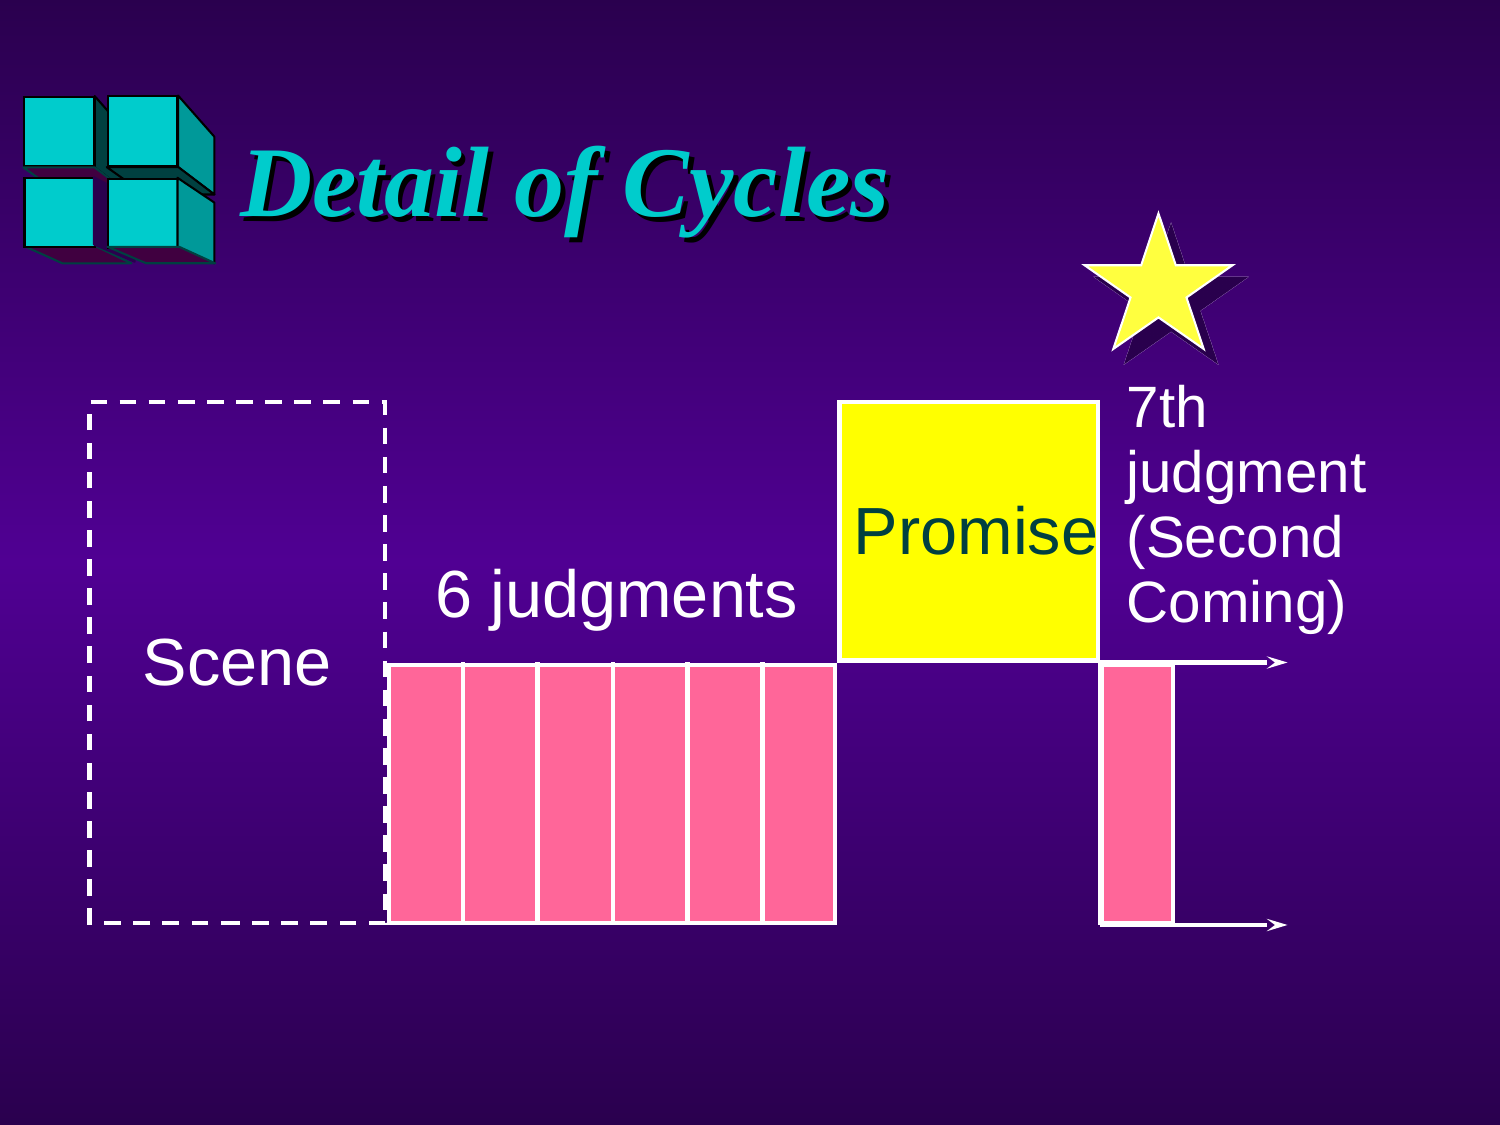

# Detail of Cycles
7th judgment (Second Coming)
Scene
Promise
6 judgments